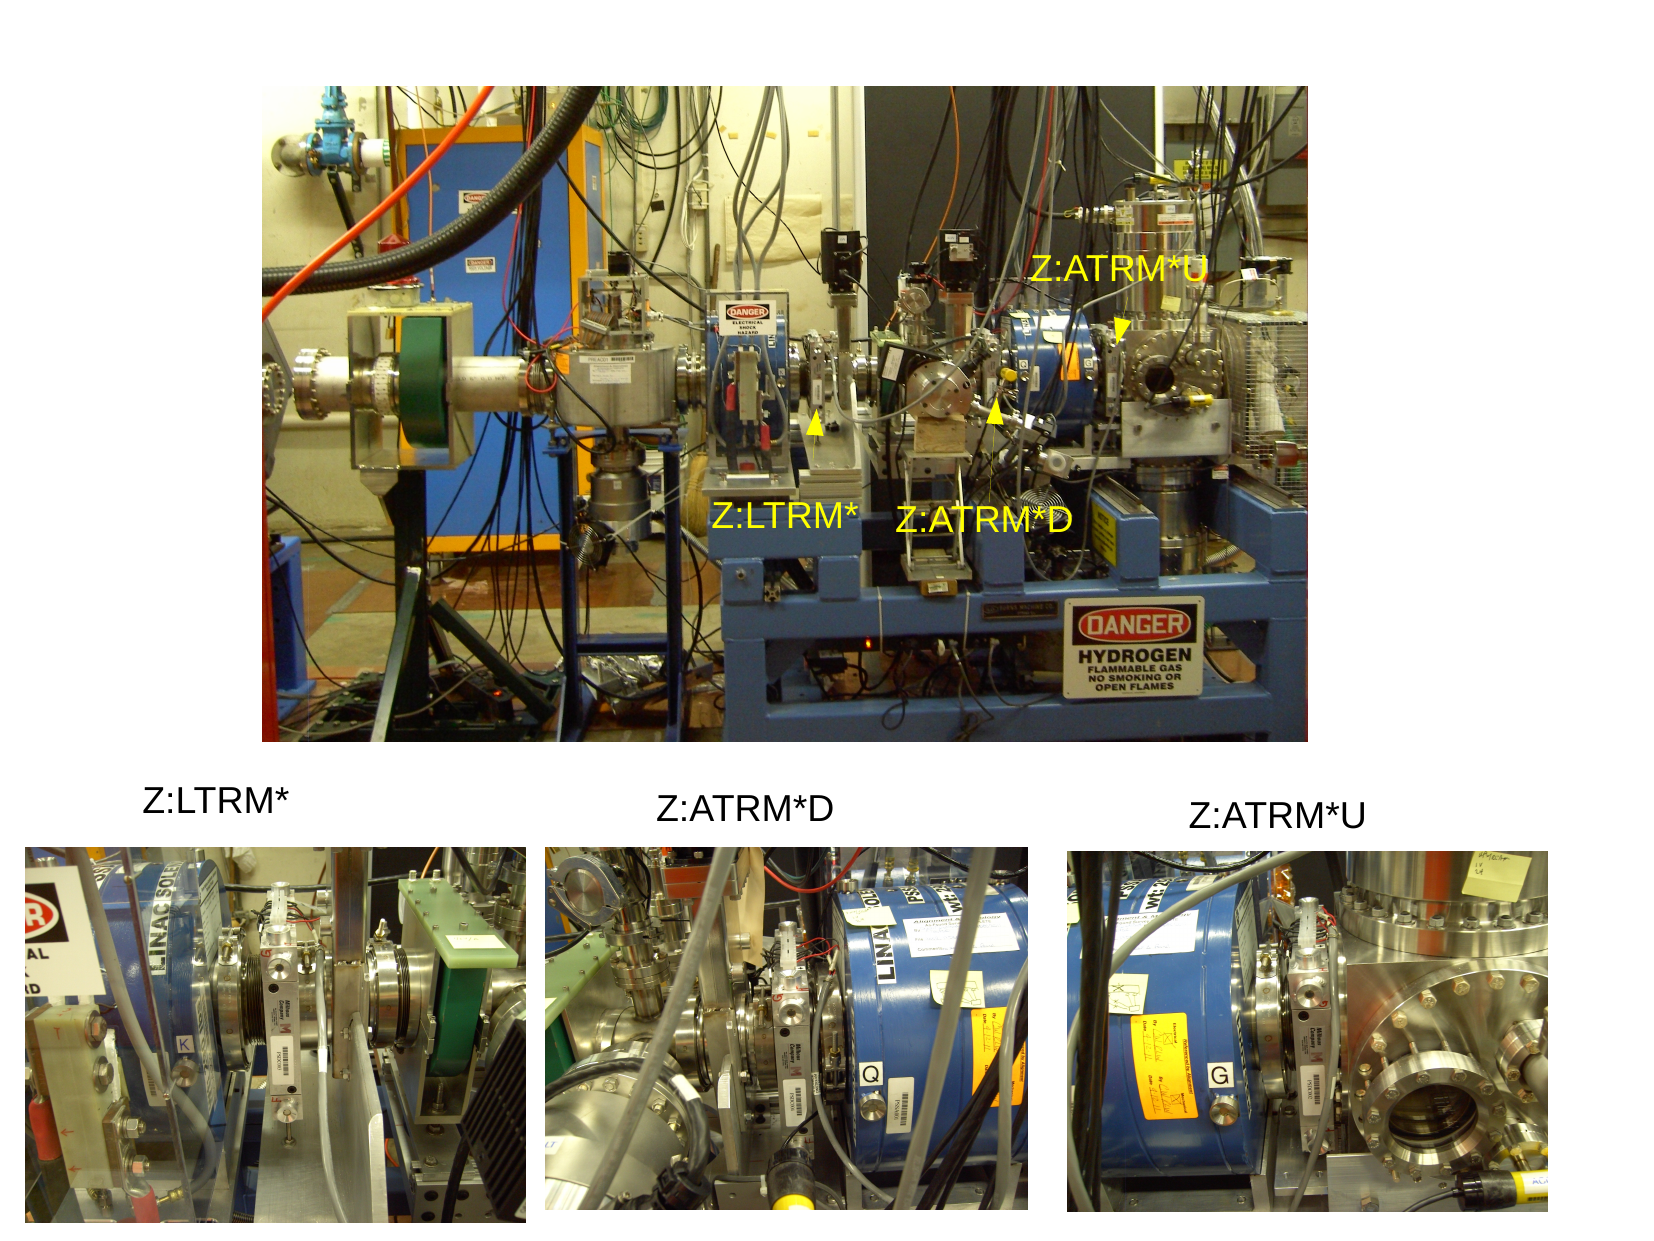

#
Z:ATRM*U
Z:LTRM*
Z:ATRM*D
Z:LTRM*
Z:ATRM*D
Z:ATRM*U